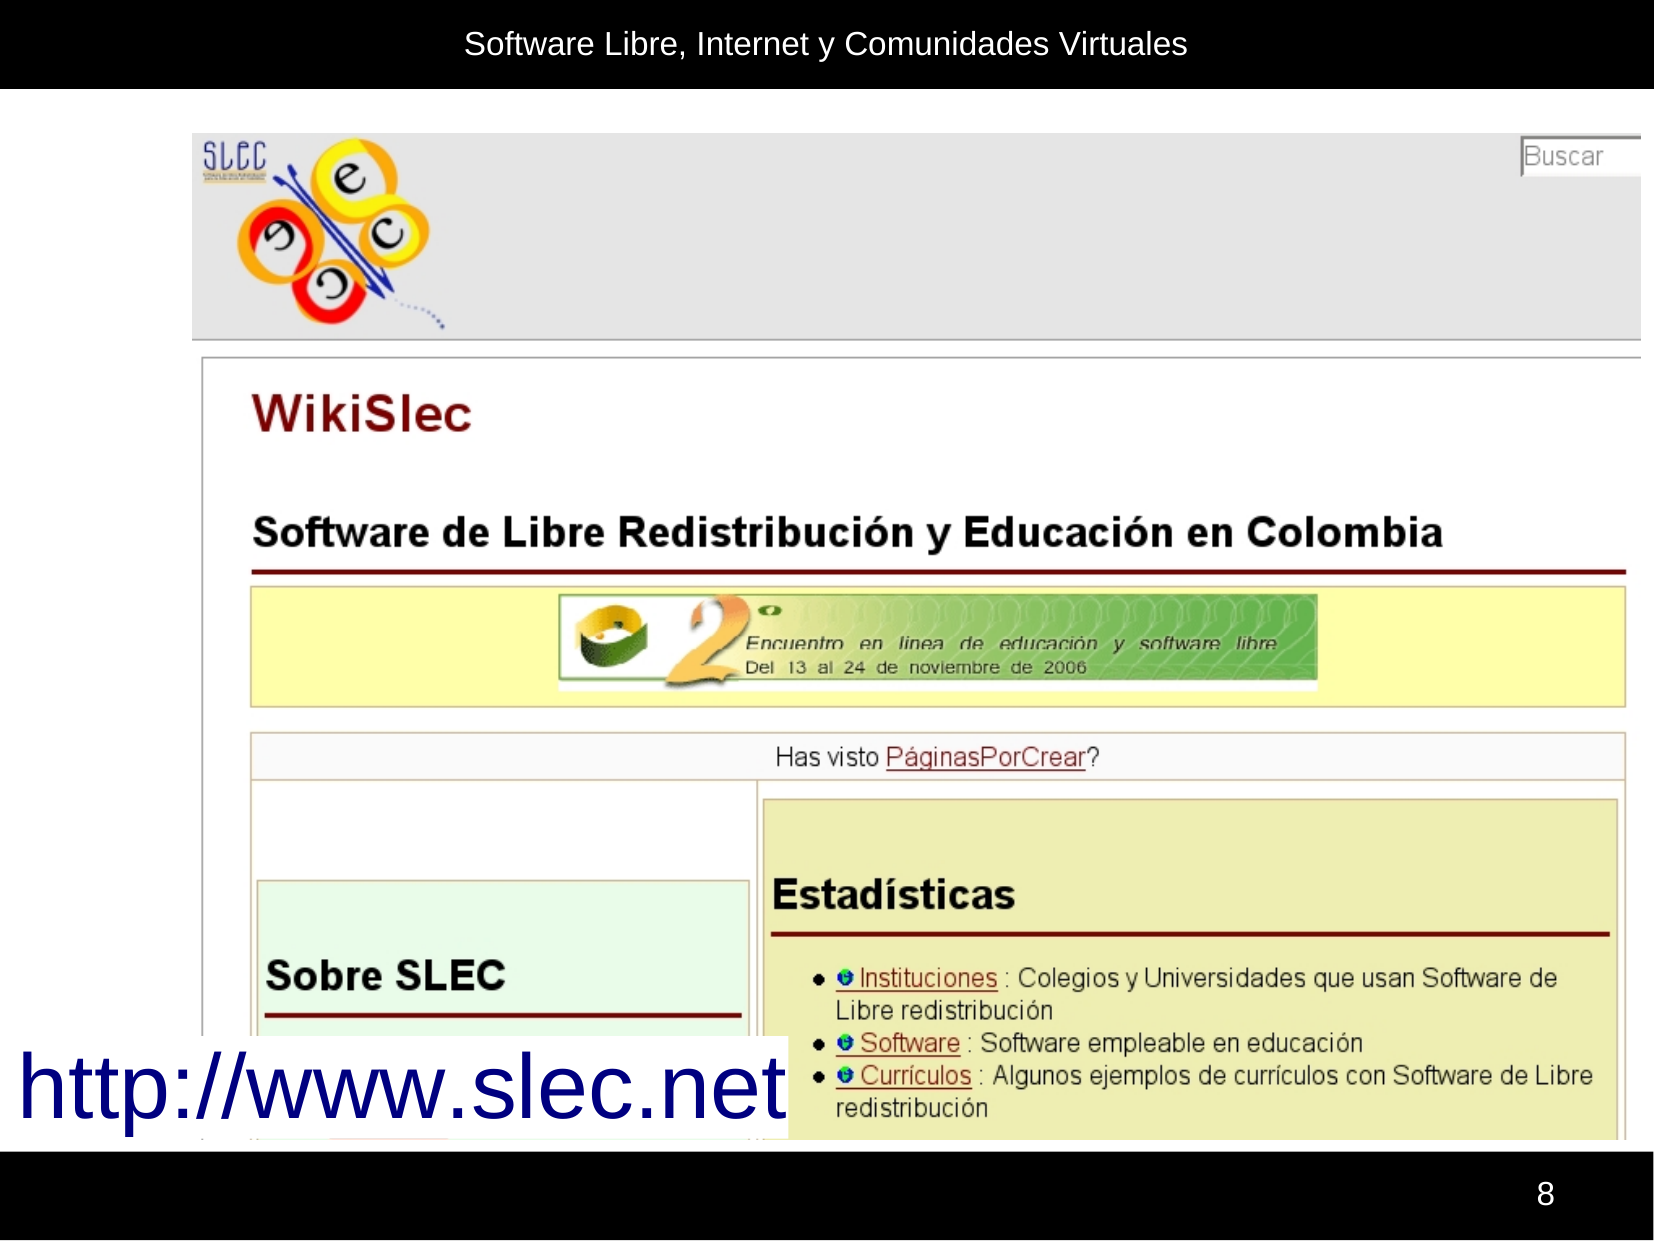

Software Libre, Internet y Comunidades Virtuales
http://www.slec.net